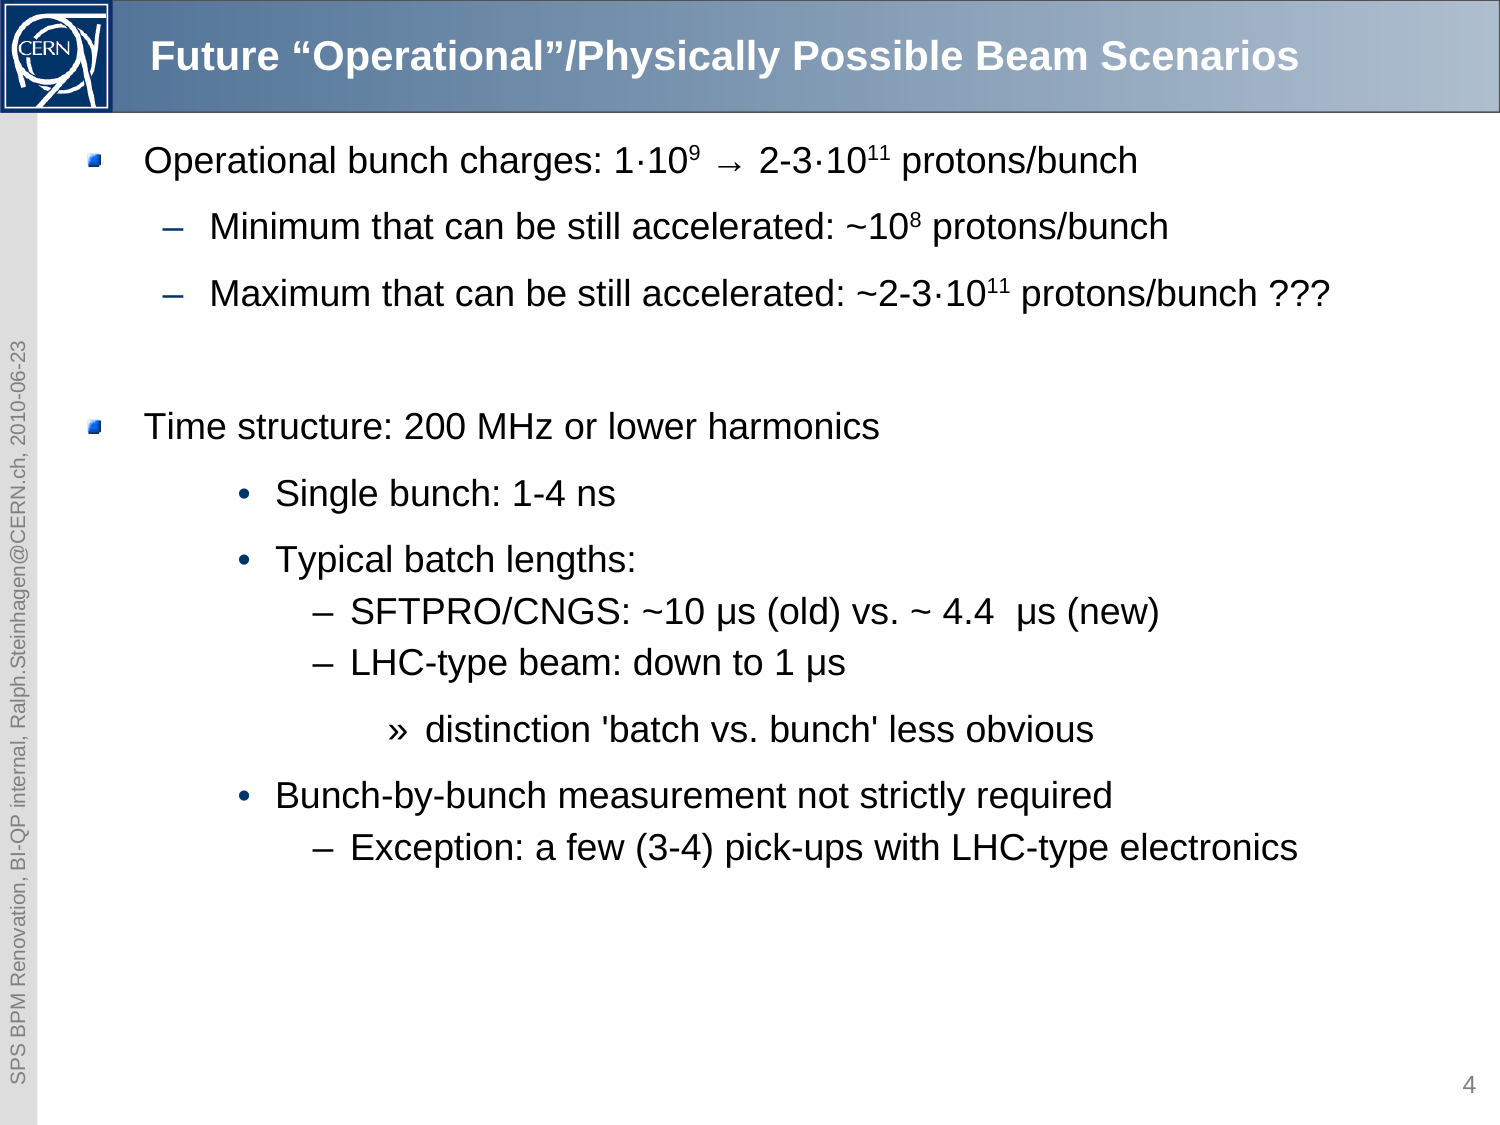

# Future “Operational”/Physically Possible Beam Scenarios
Operational bunch charges: 1·109 → 2-3·1011 protons/bunch
Minimum that can be still accelerated: ~108 protons/bunch
Maximum that can be still accelerated: ~2-3·1011 protons/bunch ???
Time structure: 200 MHz or lower harmonics
Single bunch: 1-4 ns
Typical batch lengths:
SFTPRO/CNGS: ~10 μs (old) vs. ~ 4.4 μs (new)
LHC-type beam: down to 1 μs
distinction 'batch vs. bunch' less obvious
Bunch-by-bunch measurement not strictly required
Exception: a few (3-4) pick-ups with LHC-type electronics